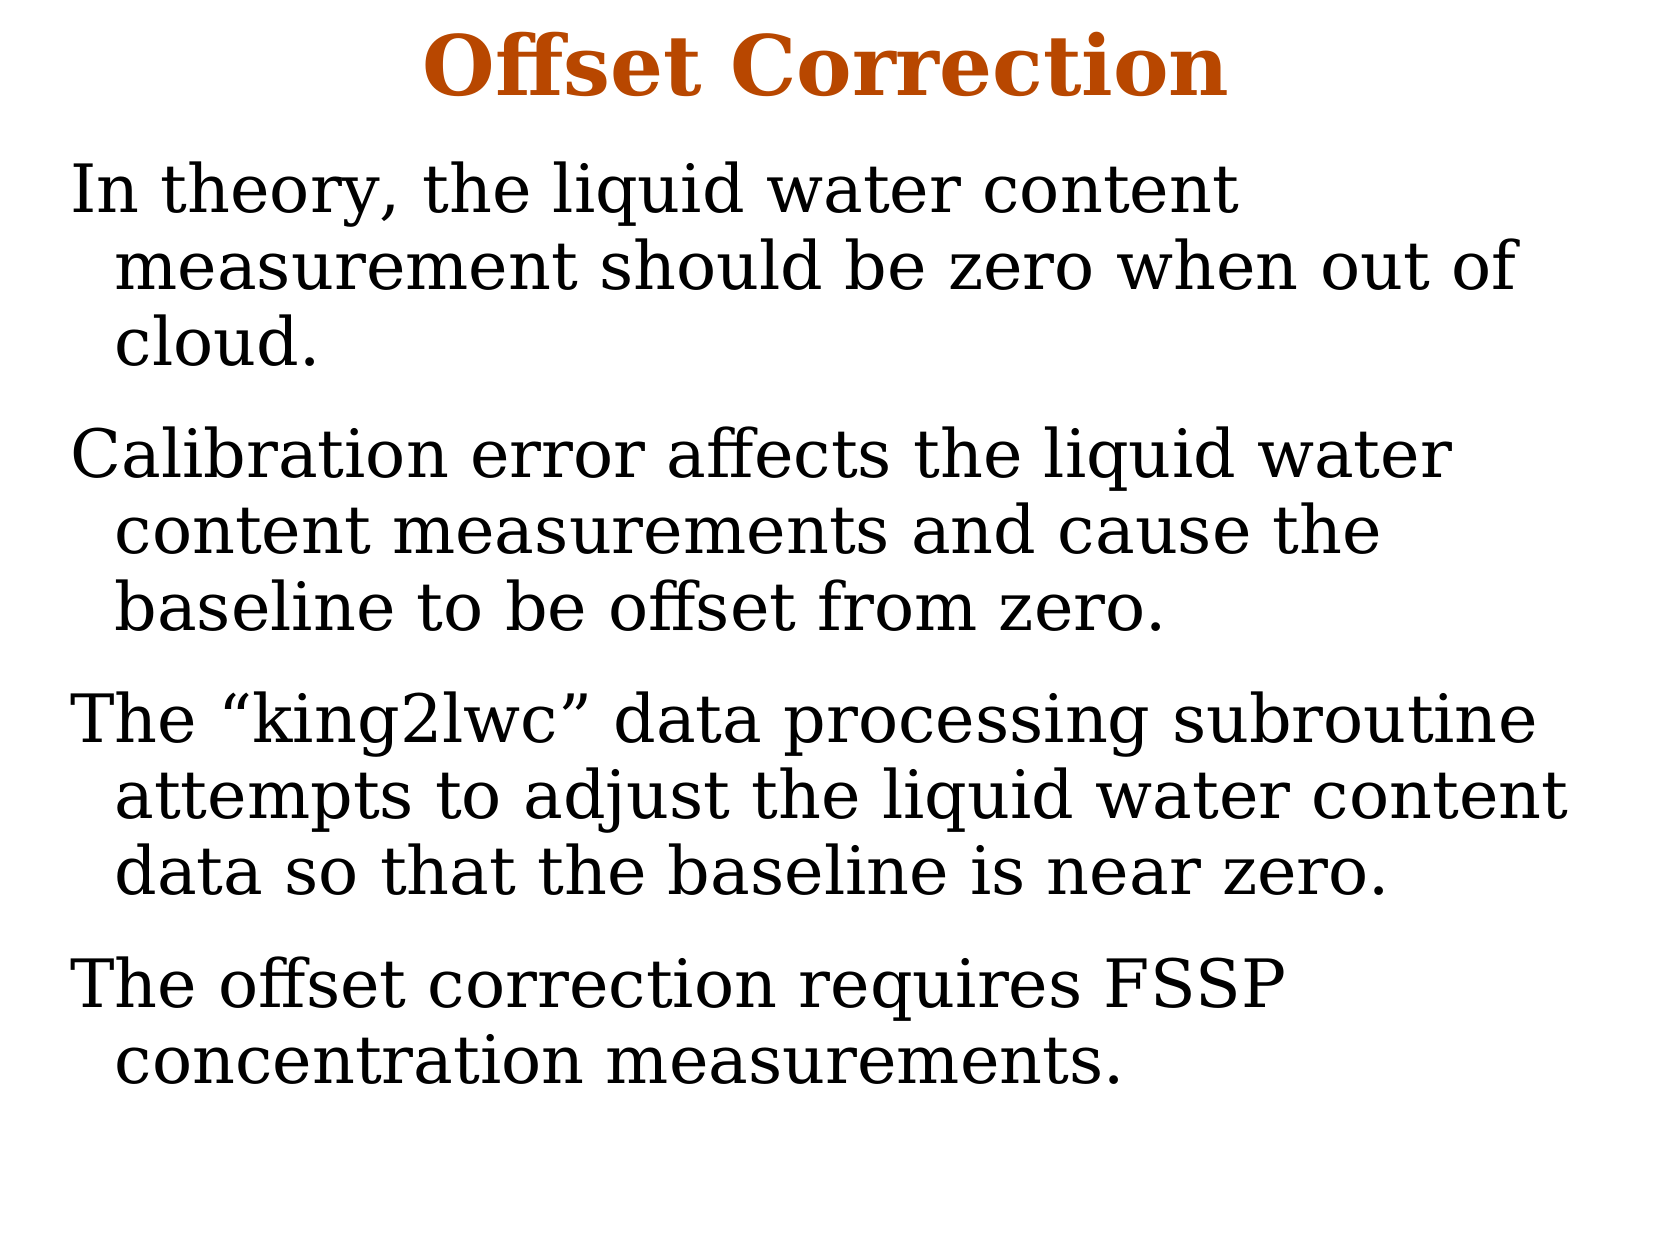

Offset Correction
In theory, the liquid water content measurement should be zero when out of cloud.
Calibration error affects the liquid water content measurements and cause the baseline to be offset from zero.
The “king2lwc” data processing subroutine attempts to adjust the liquid water content data so that the baseline is near zero.
The offset correction requires FSSP concentration measurements.